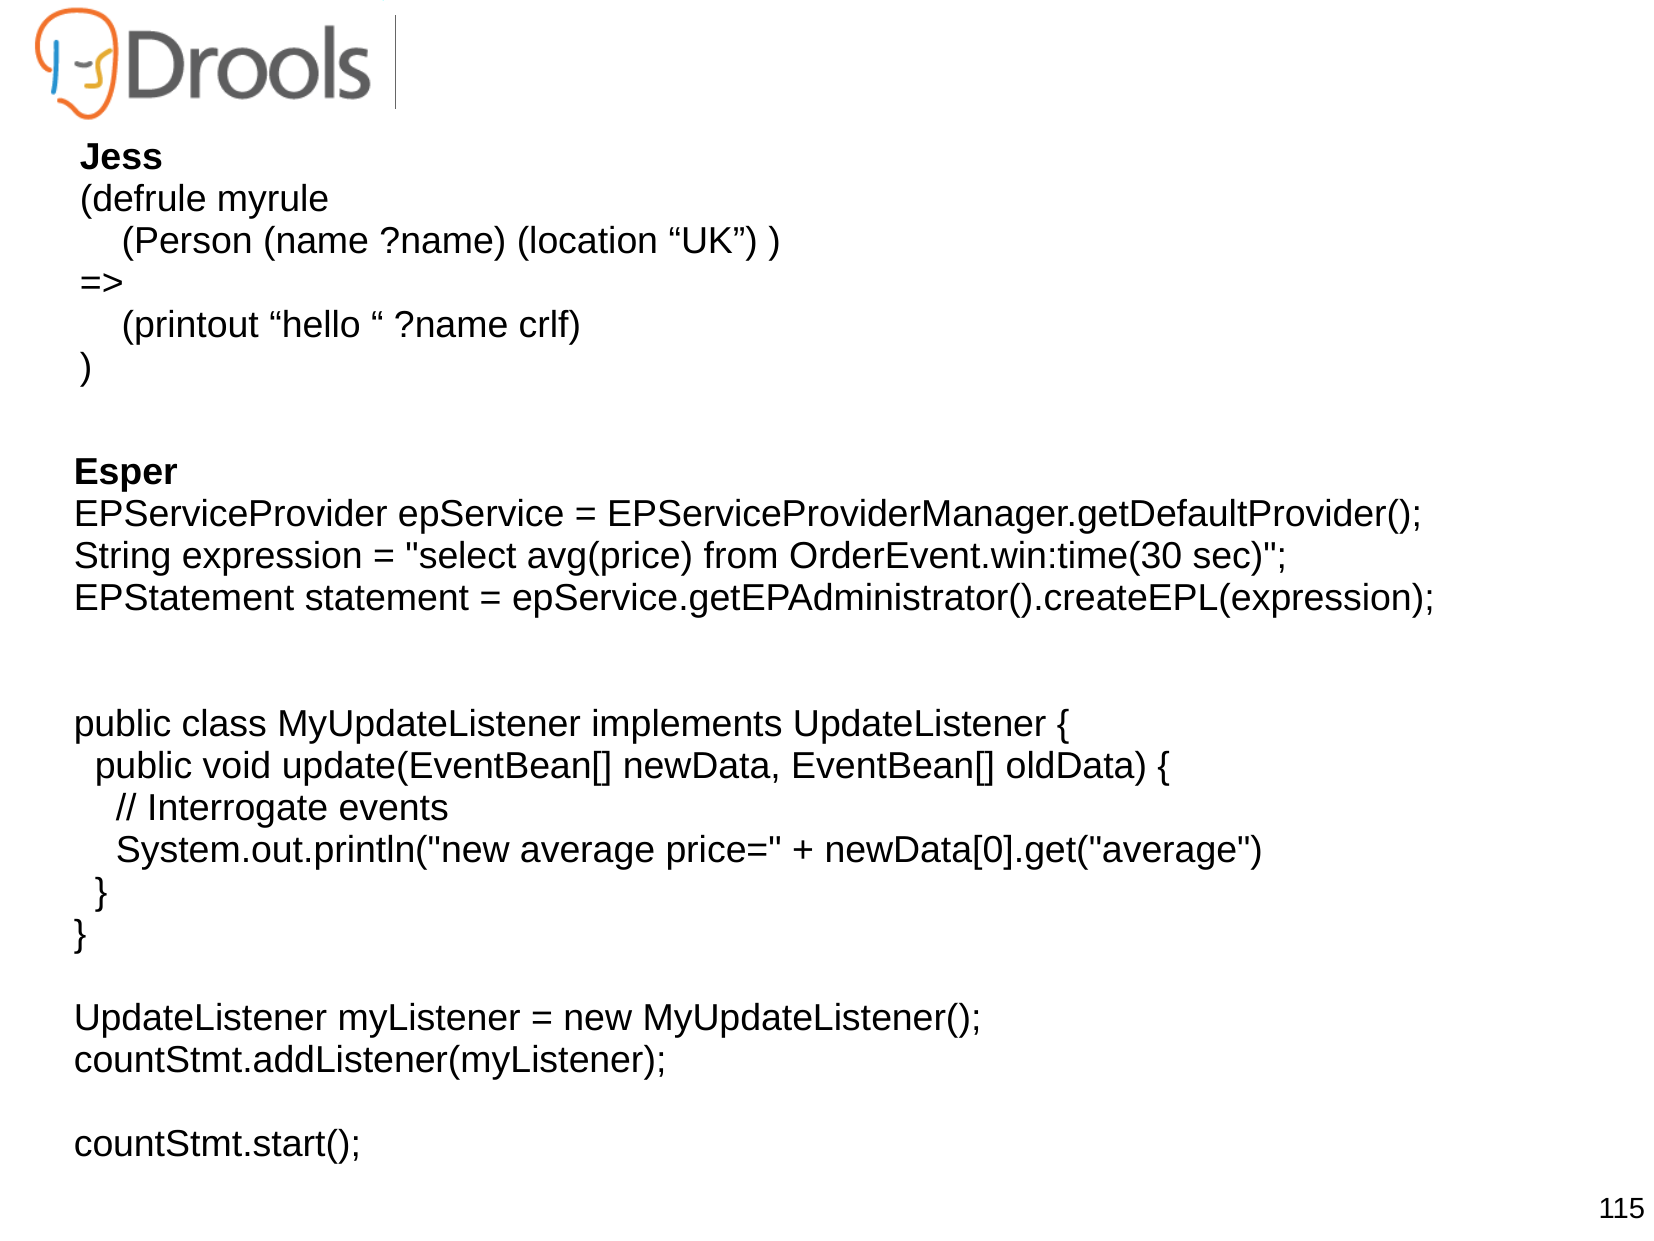

Jess
(defrule myrule
 (Person (name ?name) (location “UK”) )
=>
 (printout “hello “ ?name crlf)
)
Esper
EPServiceProvider epService = EPServiceProviderManager.getDefaultProvider();
String expression = "select avg(price) from OrderEvent.win:time(30 sec)";
EPStatement statement = epService.getEPAdministrator().createEPL(expression);
public class MyUpdateListener implements UpdateListener {
 public void update(EventBean[] newData, EventBean[] oldData) {
 // Interrogate events
 System.out.println("new average price=" + newData[0].get("average")
 }
}
UpdateListener myListener = new MyUpdateListener();
countStmt.addListener(myListener);
countStmt.start();